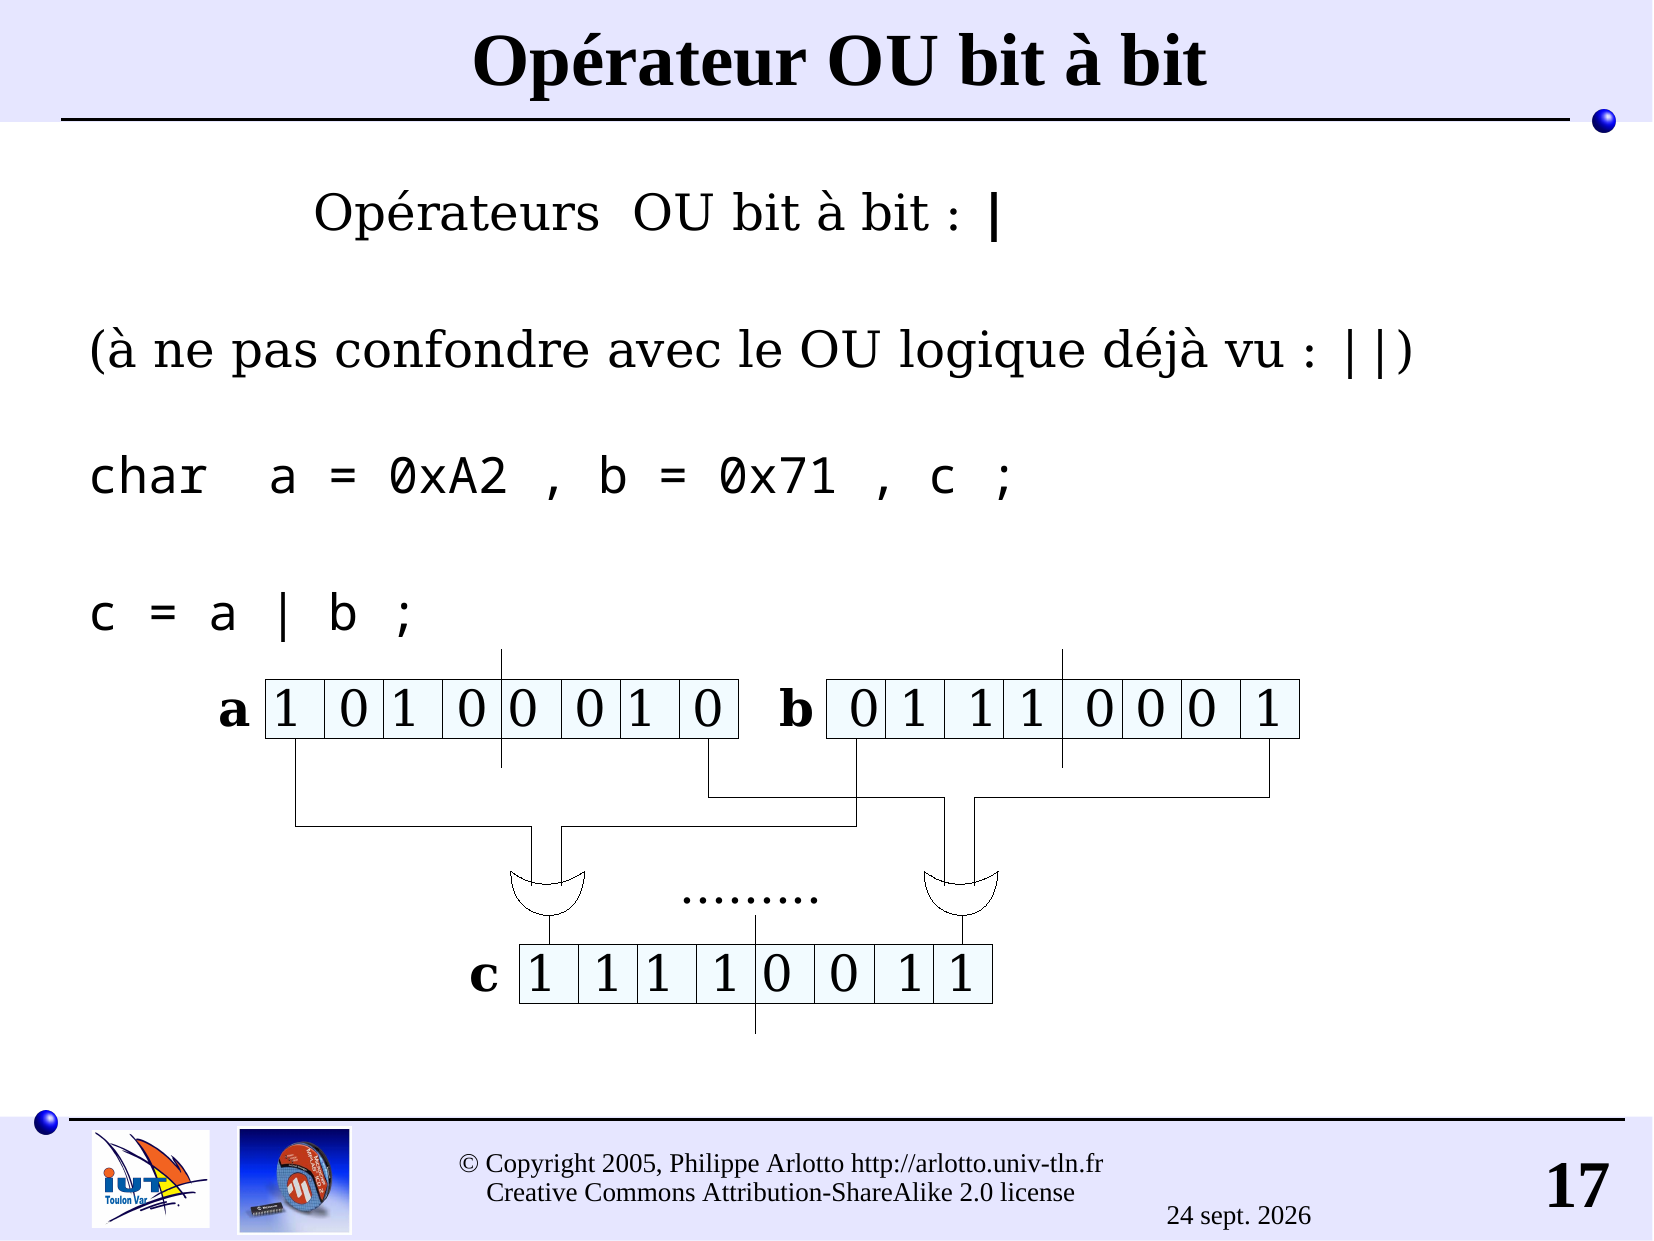

# Opérateur OU bit à bit
			Opérateurs OU bit à bit : |
(à ne pas confondre avec le OU logique déjà vu : ||)
char a = 0xA2 , b = 0x71 , c ;
c = a | b ;
1
0
1
0
0
0
1
0
a
 0
1
 1
1
 0
0
0
1
b
.........
c
1
1
1
1
0
0
 1
1